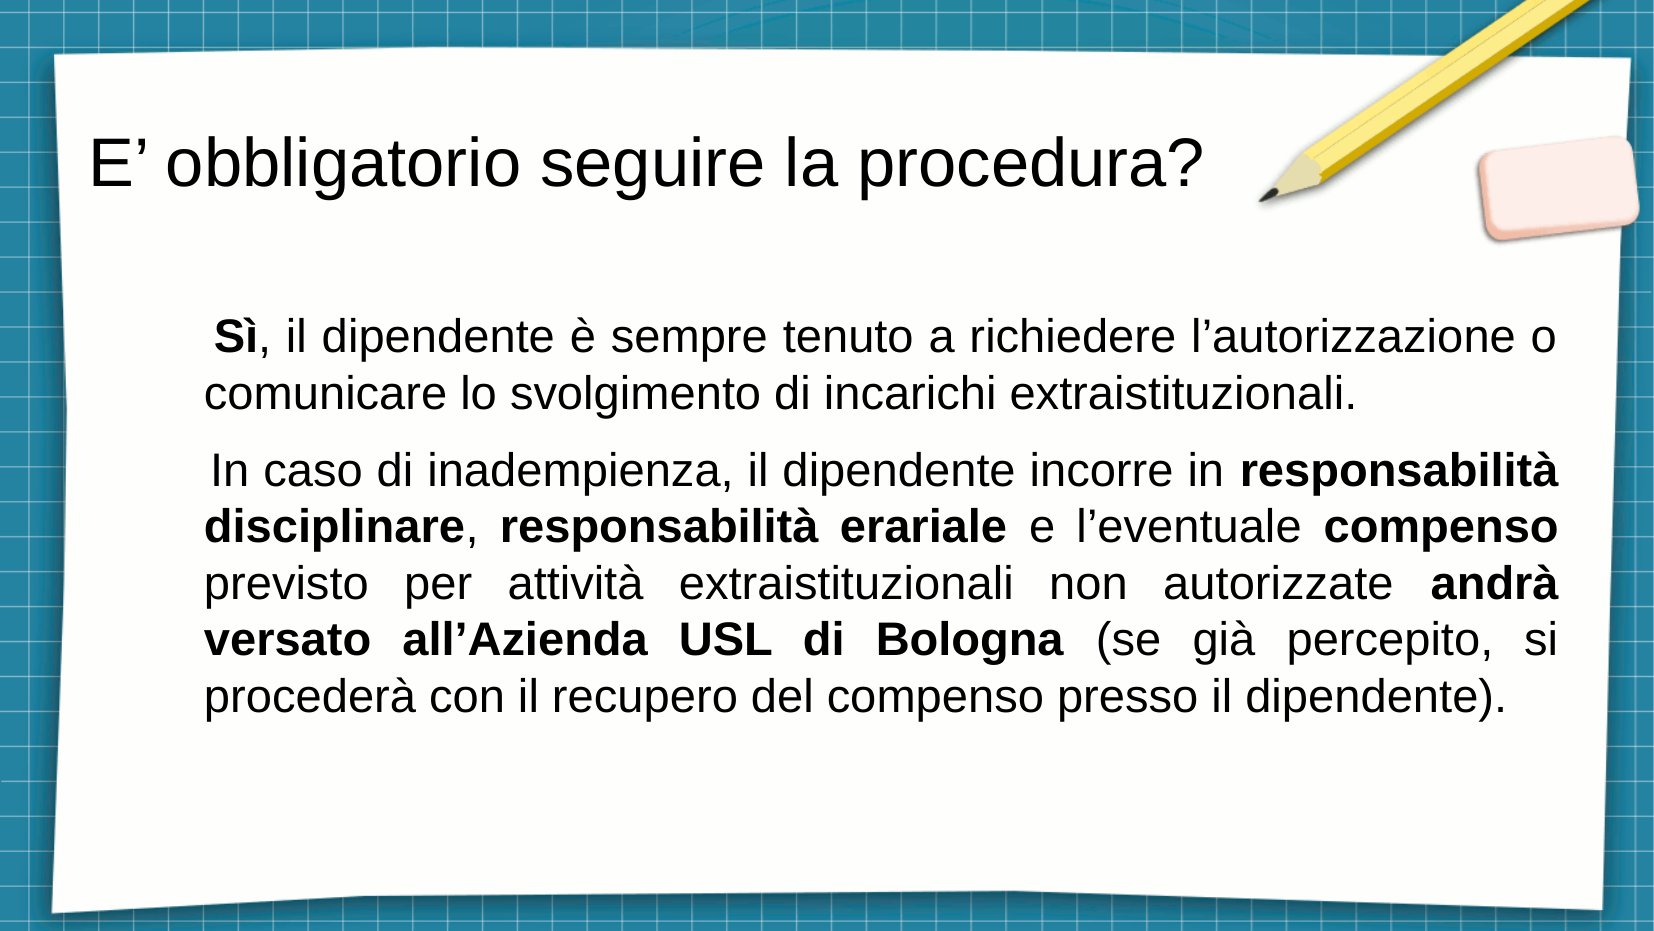

# E’ obbligatorio seguire la procedura?
 Sì, il dipendente è sempre tenuto a richiedere l’autorizzazione o comunicare lo svolgimento di incarichi extraistituzionali.
 In caso di inadempienza, il dipendente incorre in responsabilità disciplinare, responsabilità erariale e l’eventuale compenso previsto per attività extraistituzionali non autorizzate andrà versato all’Azienda USL di Bologna (se già percepito, si procederà con il recupero del compenso presso il dipendente).